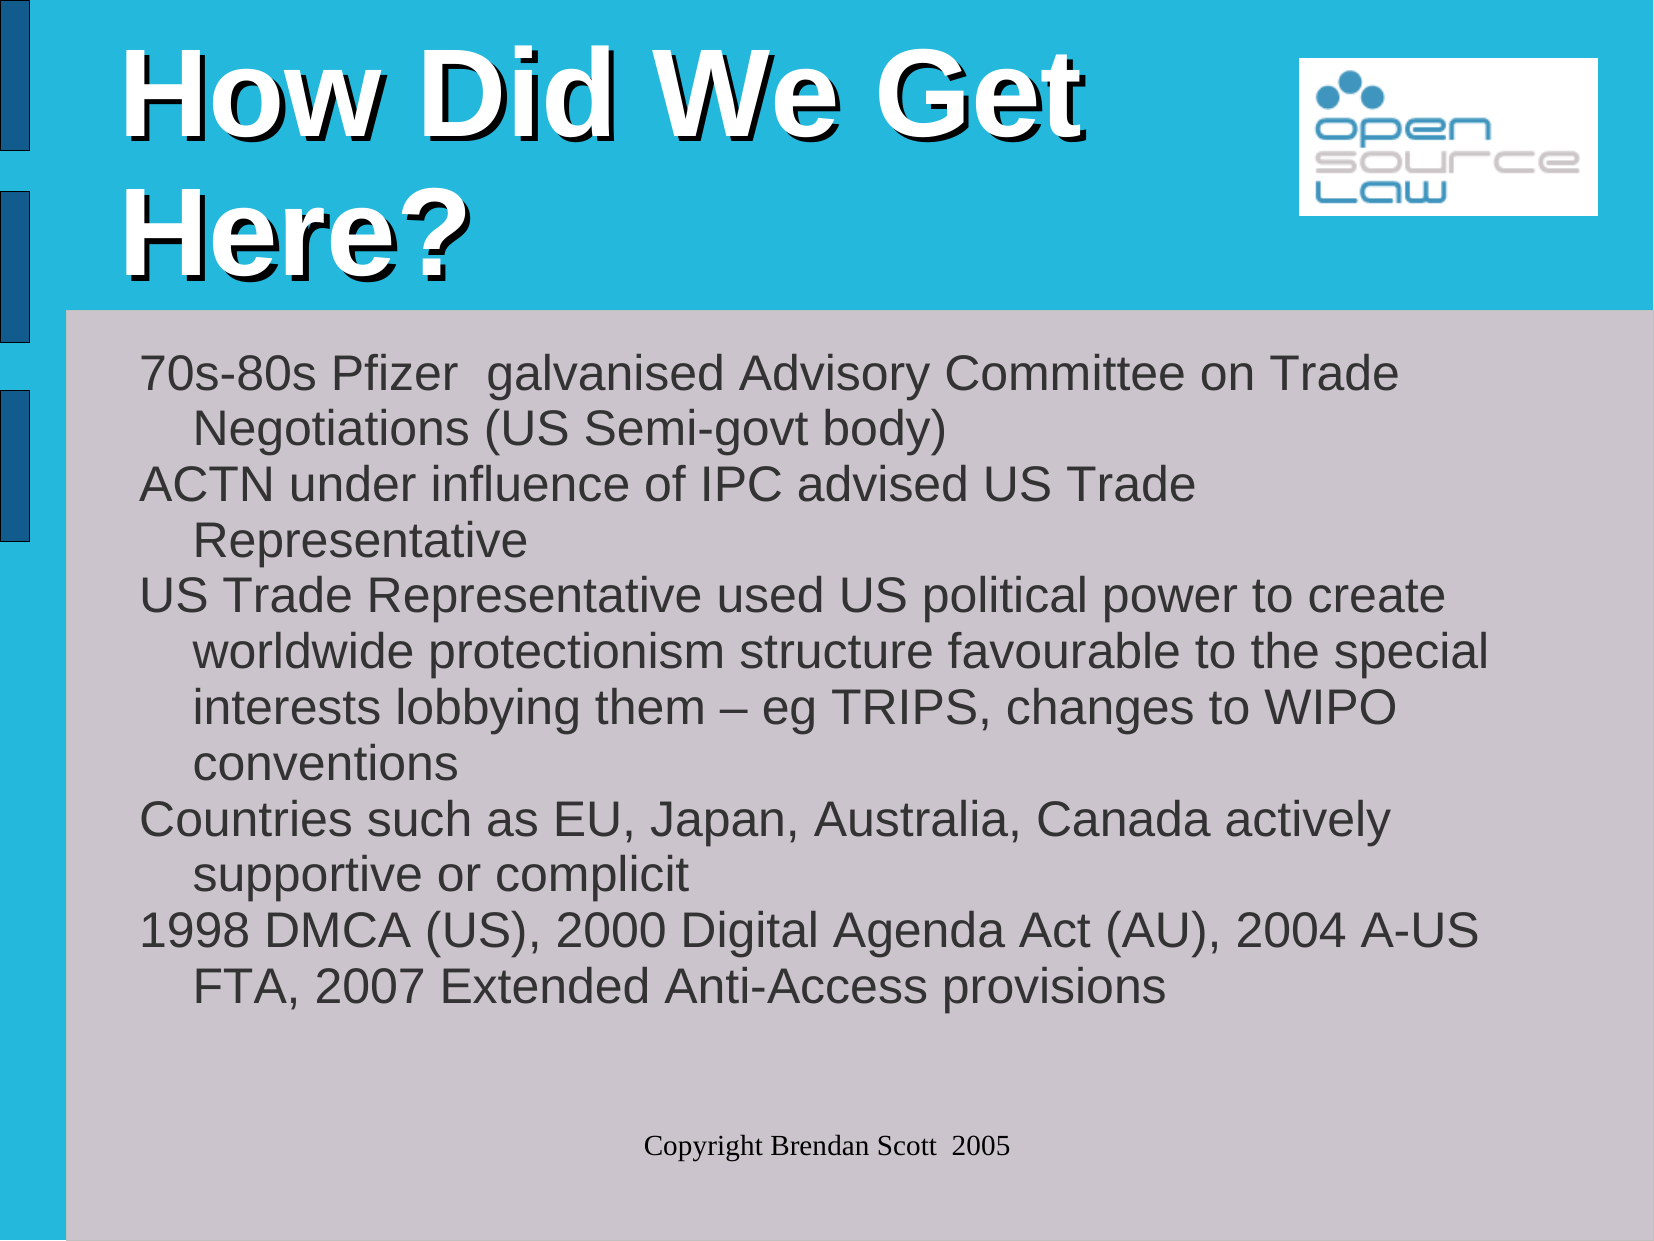

# How Did We Get Here?
70s-80s Pfizer galvanised Advisory Committee on Trade Negotiations (US Semi-govt body)
ACTN under influence of IPC advised US Trade Representative
US Trade Representative used US political power to create worldwide protectionism structure favourable to the special interests lobbying them – eg TRIPS, changes to WIPO conventions
Countries such as EU, Japan, Australia, Canada actively supportive or complicit
1998 DMCA (US), 2000 Digital Agenda Act (AU), 2004 A-US FTA, 2007 Extended Anti-Access provisions